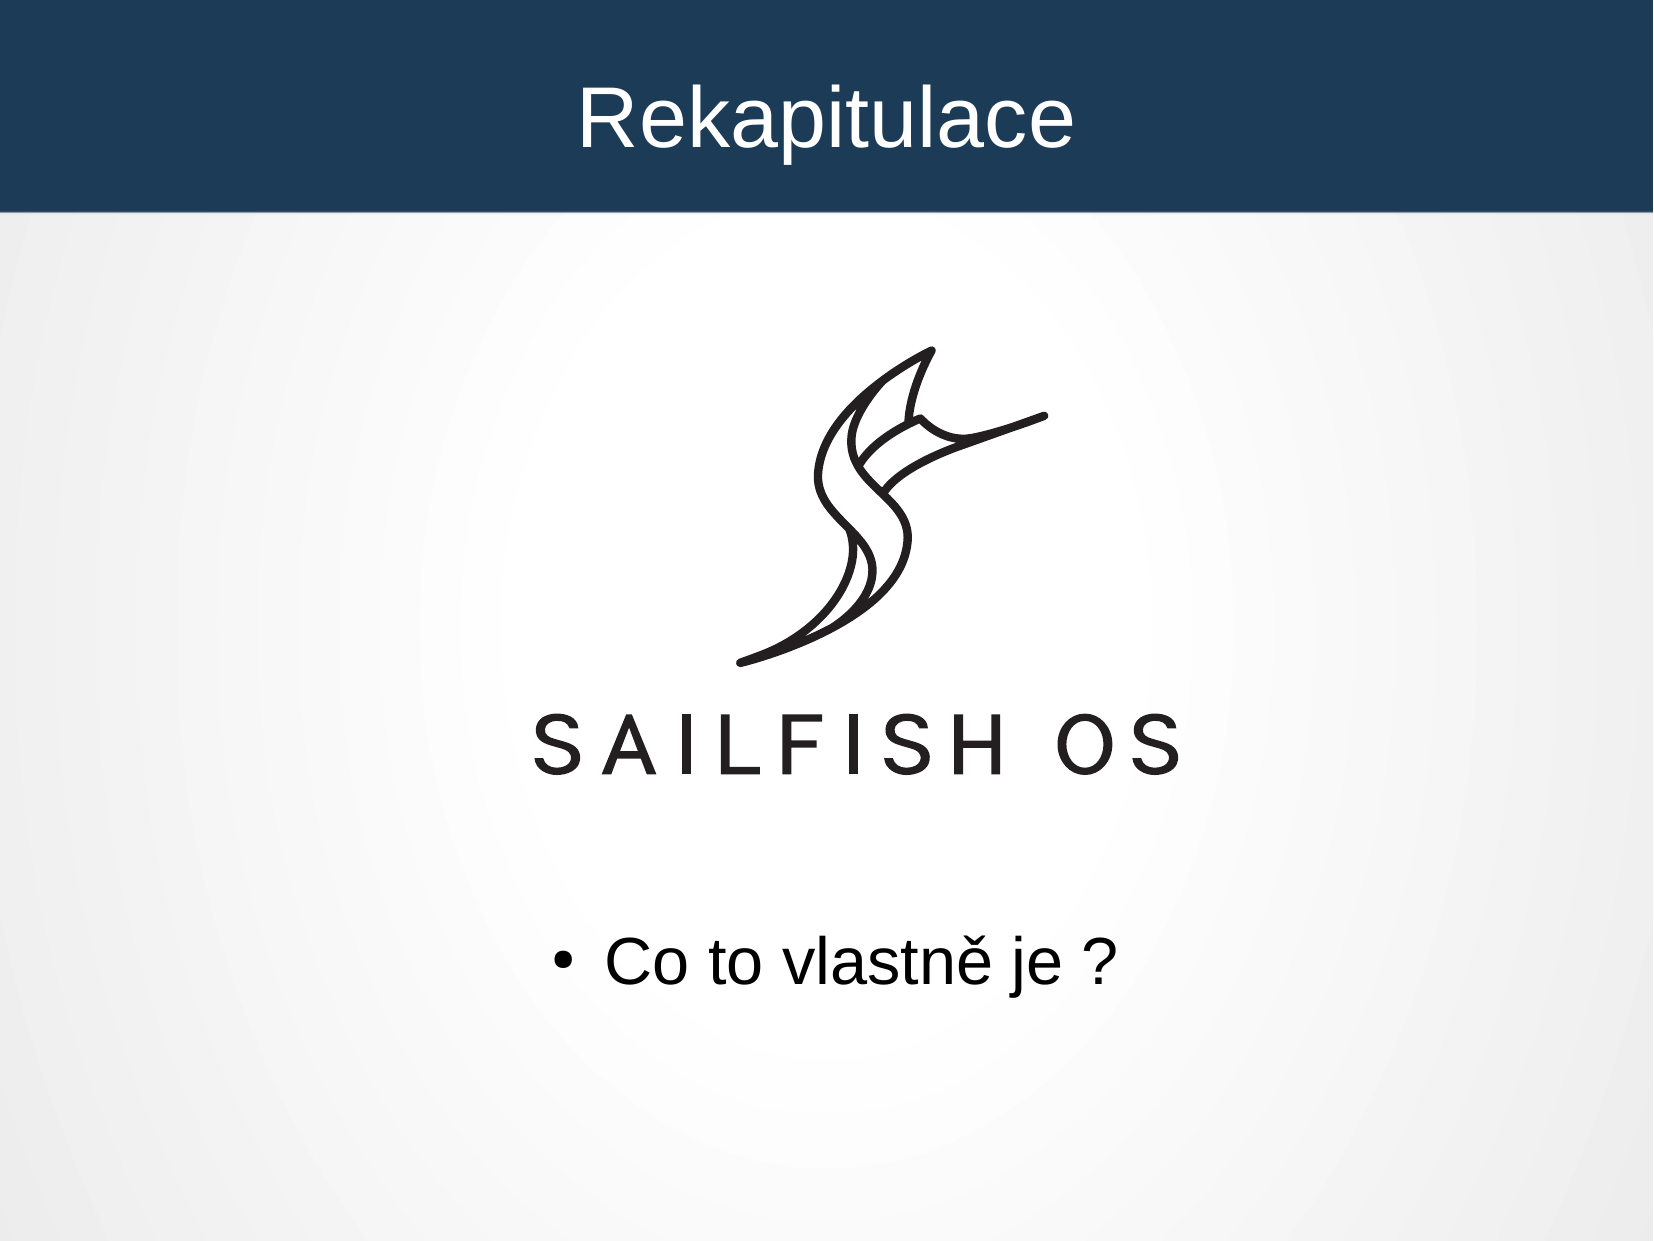

# Rekapitulace
Co to vlastně je ?
2